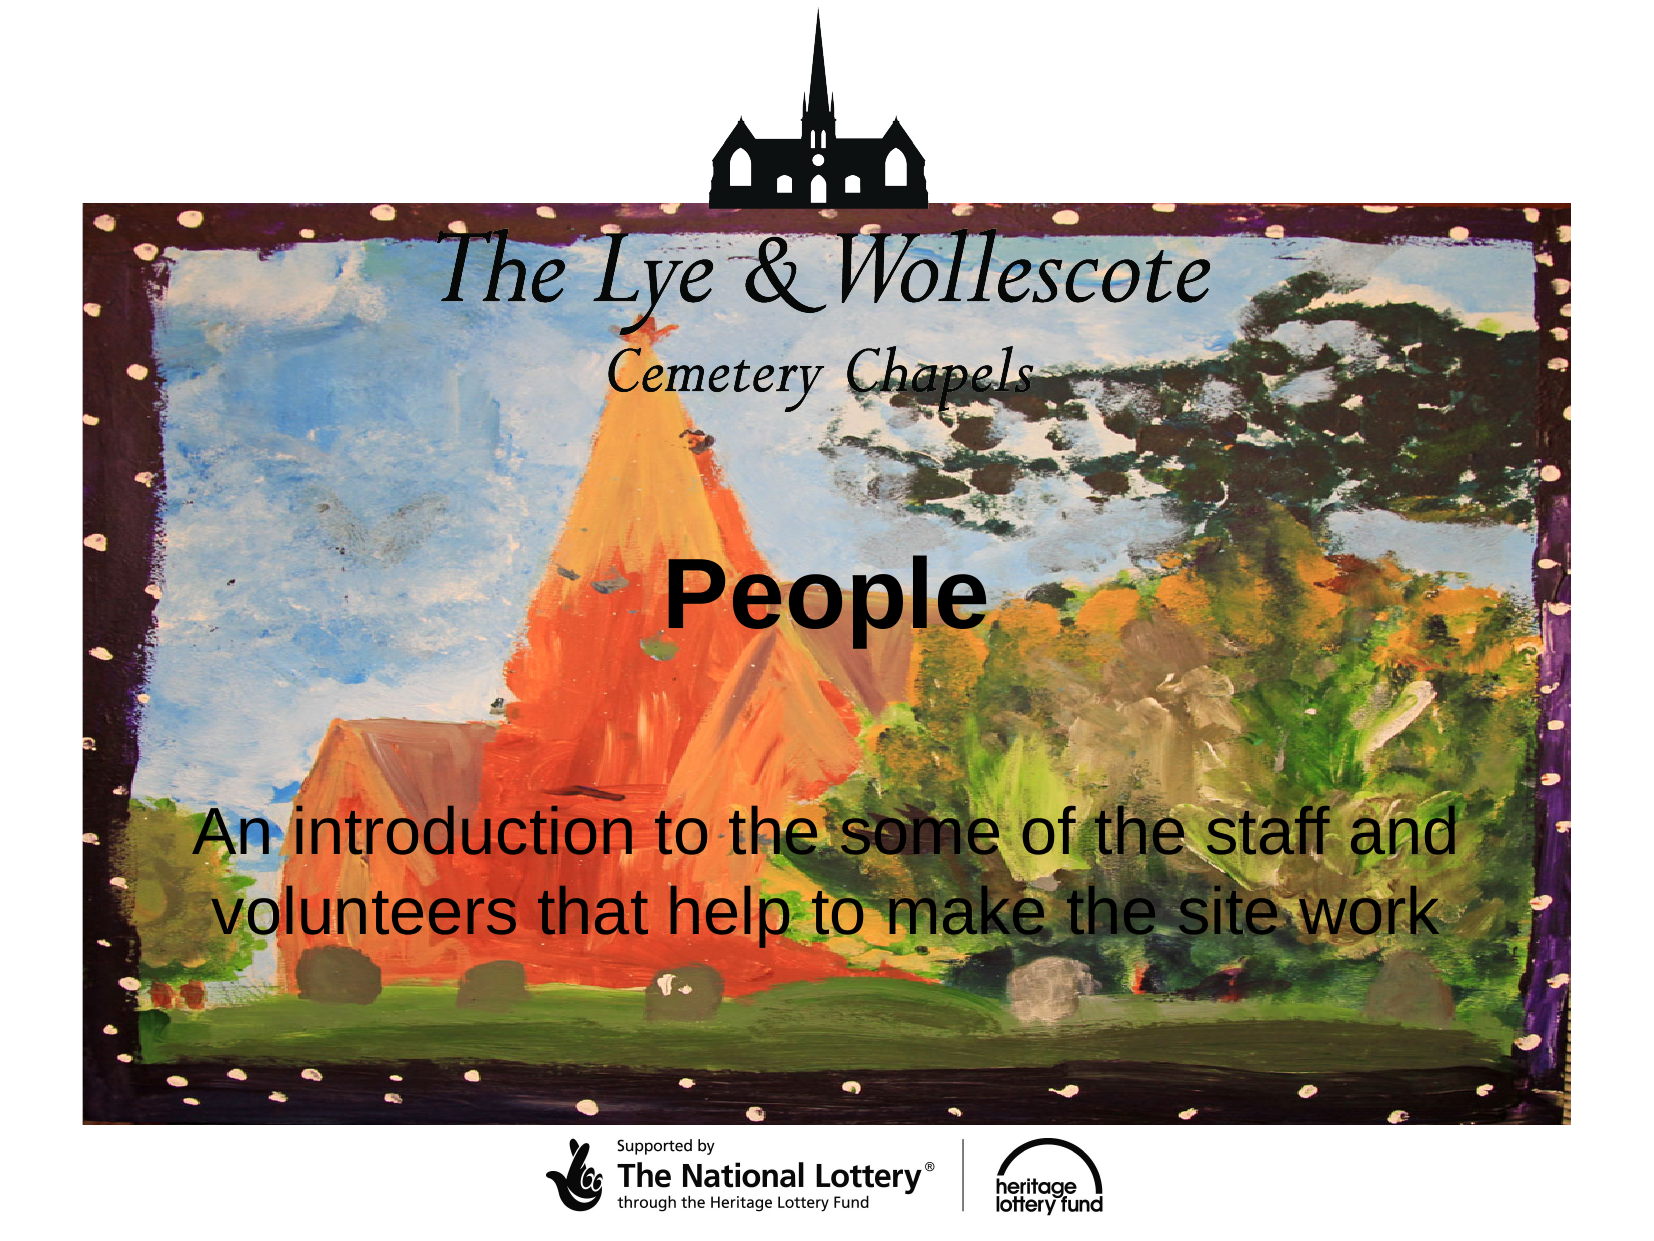

# People
An introduction to the some of the staff and volunteers that help to make the site work